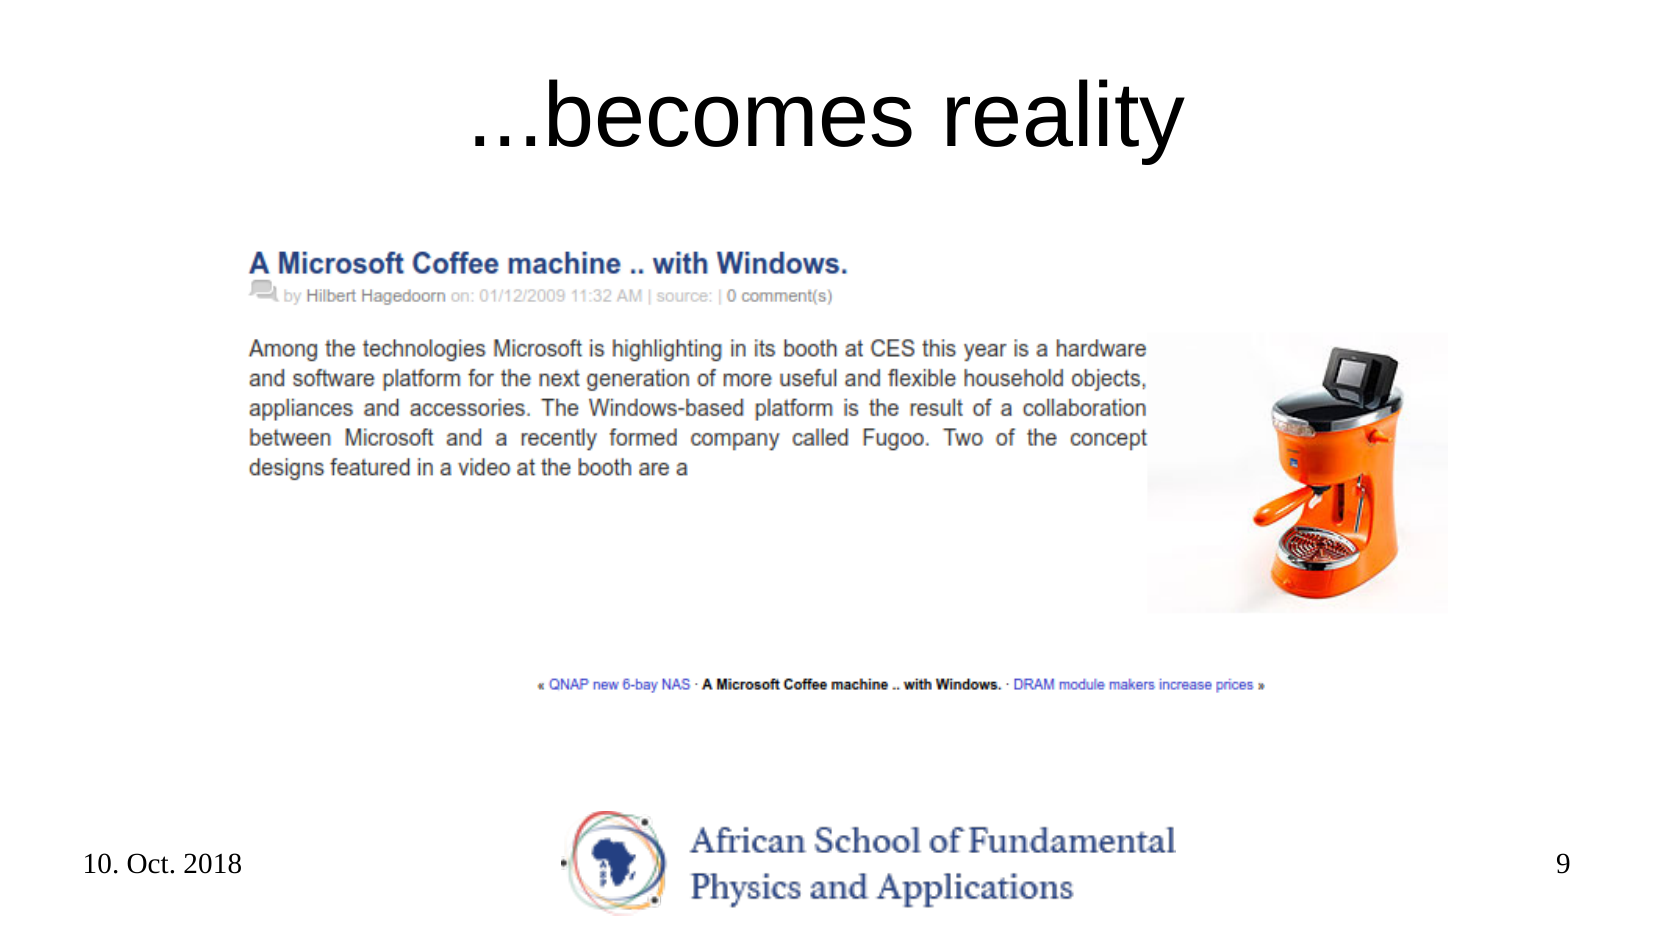

# ...becomes reality
10. Oct. 2018
9